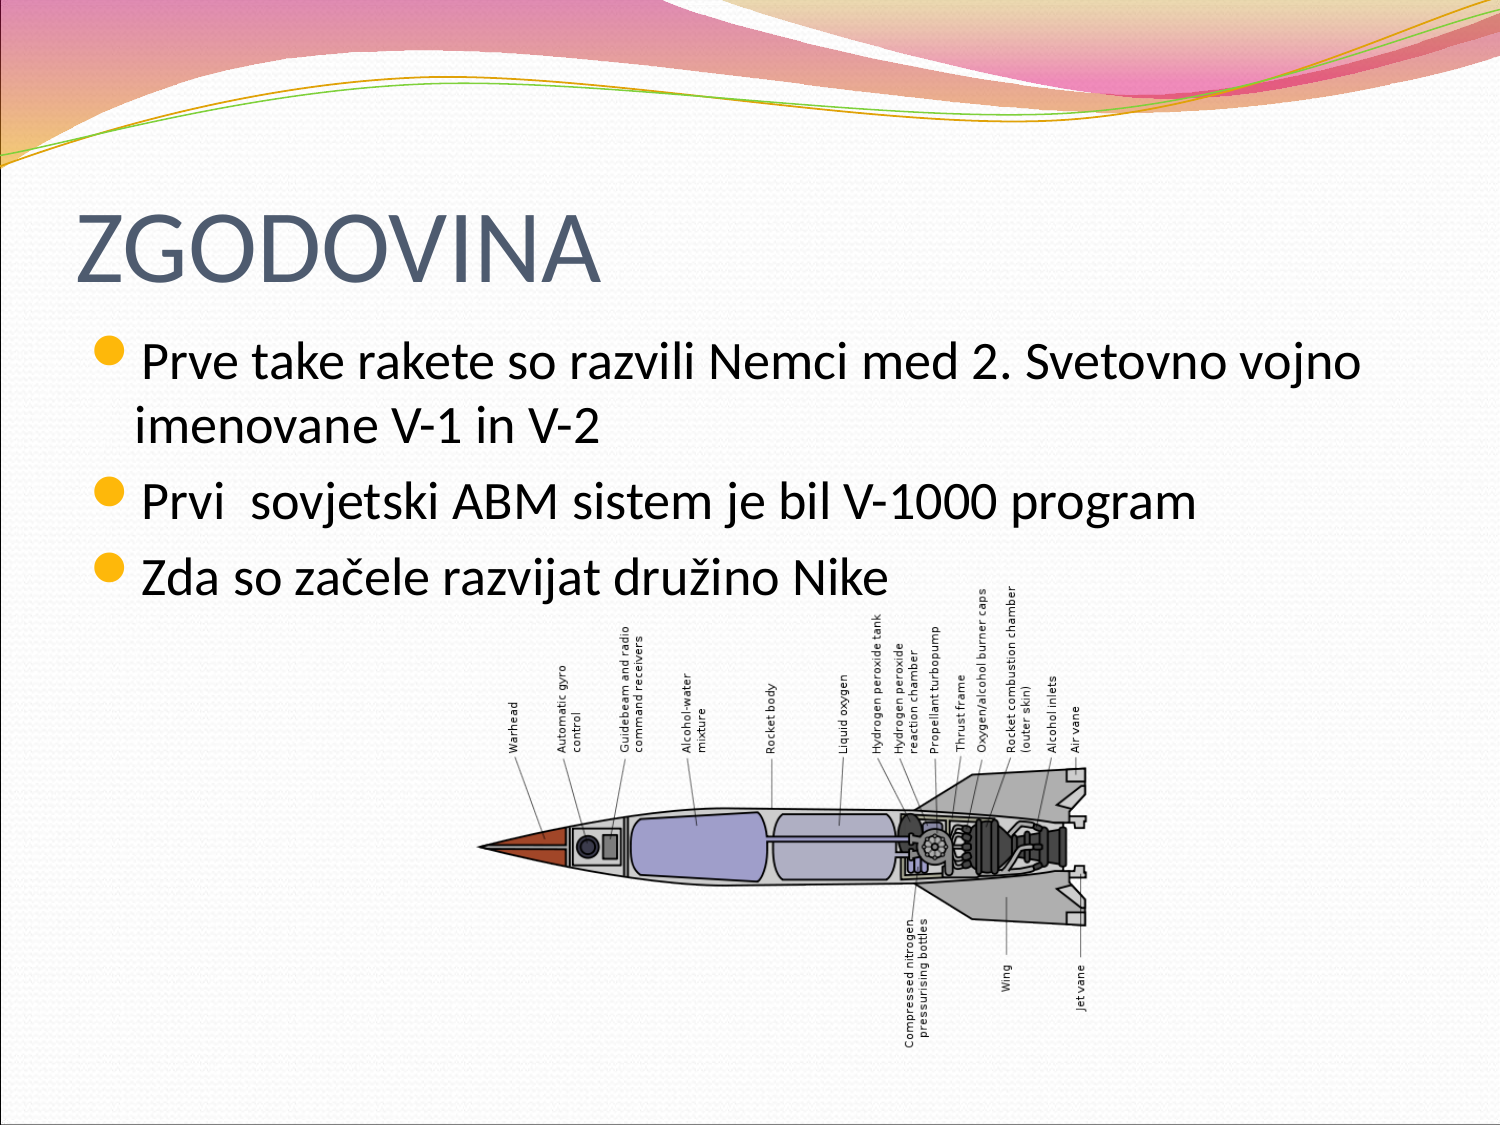

# ZGODOVINA
Prve take rakete so razvili Nemci med 2. Svetovno vojno imenovane V-1 in V-2
Prvi sovjetski ABM sistem je bil V-1000 program
Zda so začele razvijat družino Nike